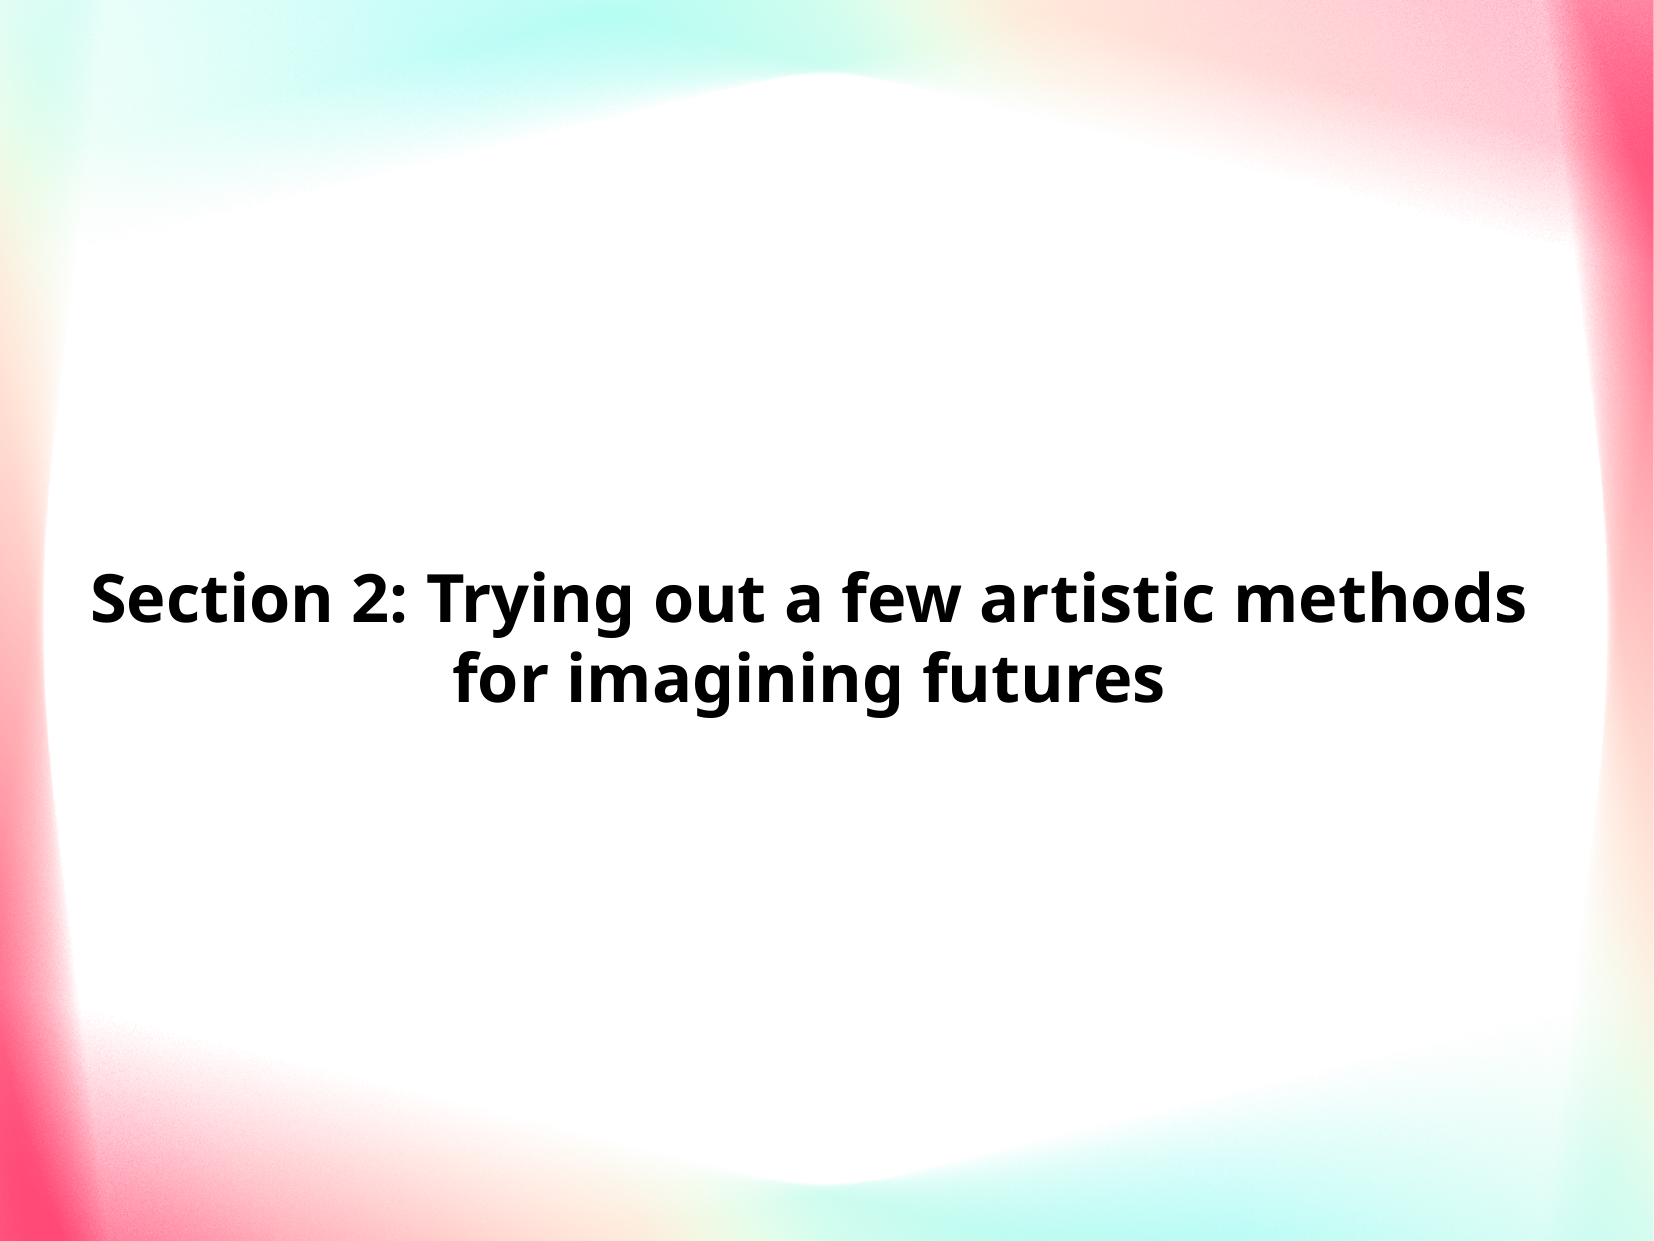

# Section 2: Trying out a few artistic methods for imagining futures